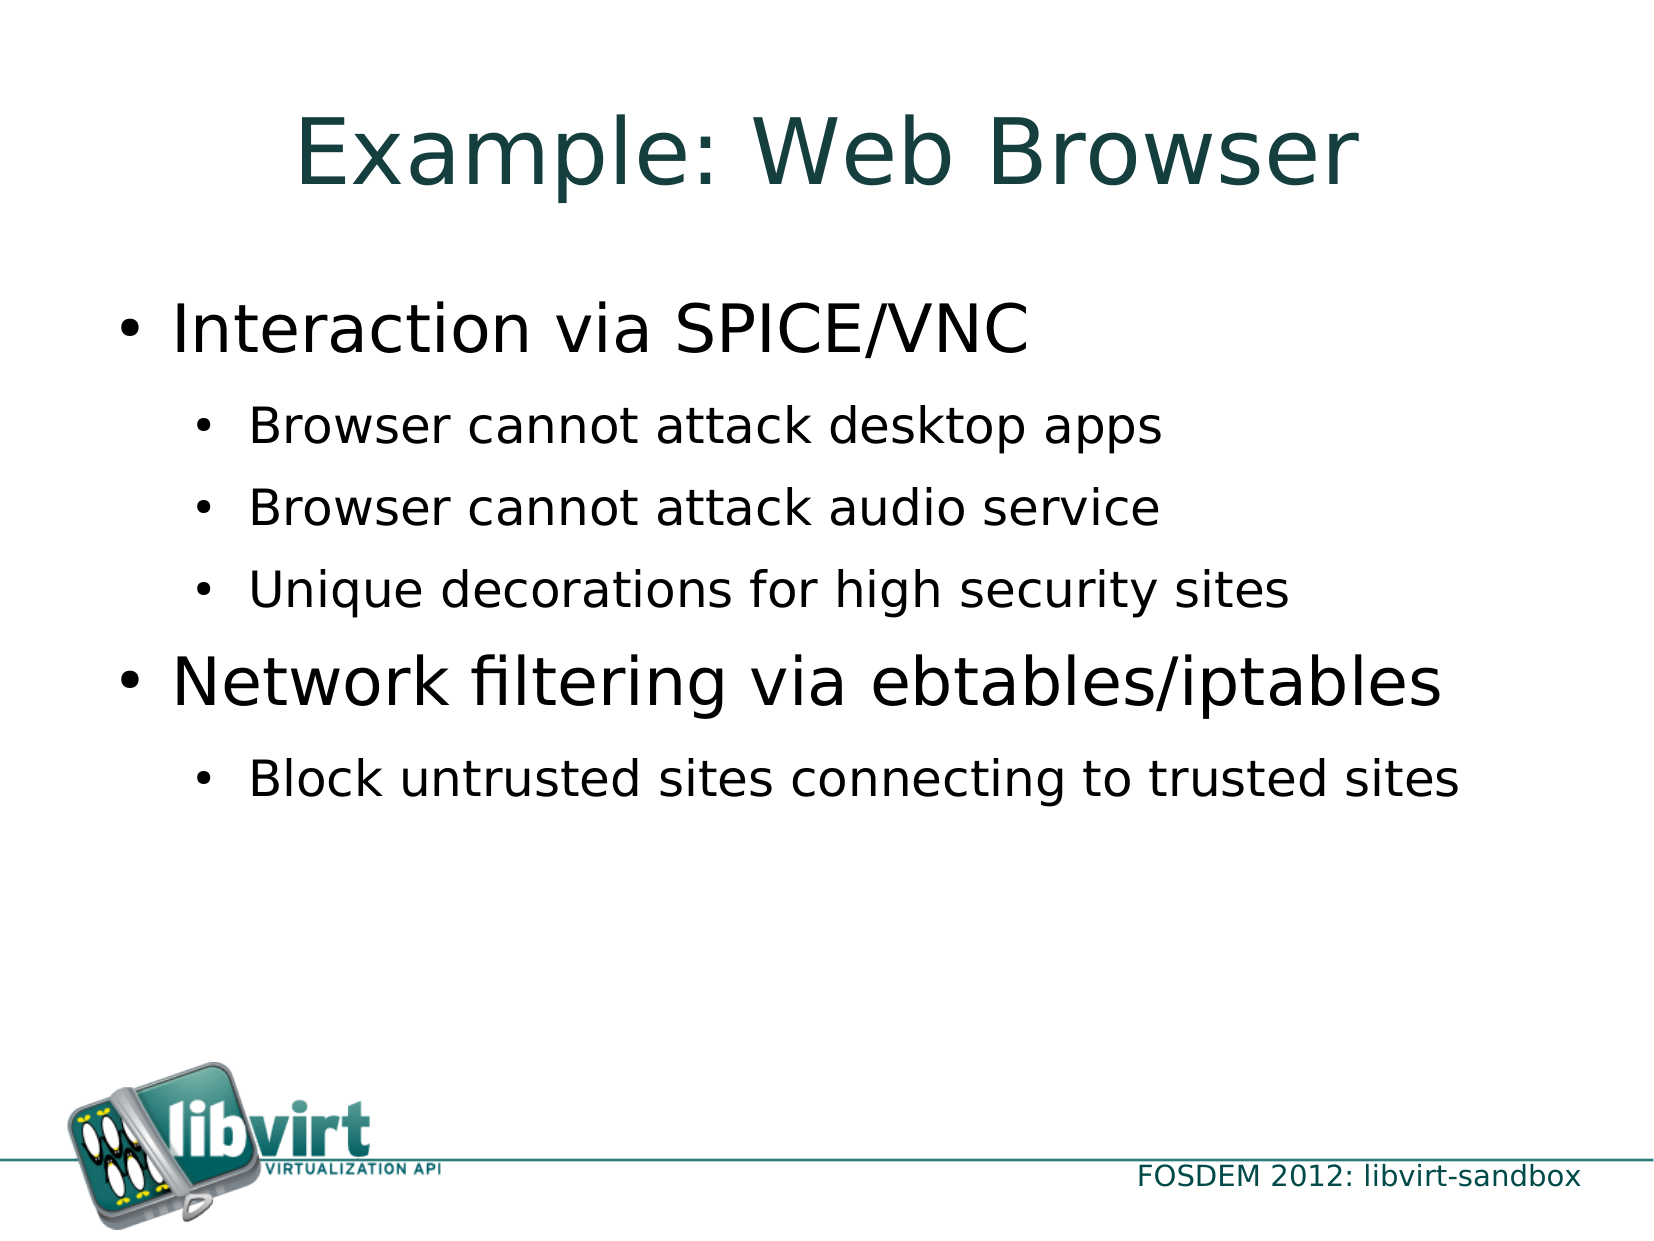

# Example: Web Browser
Interaction via SPICE/VNC
Browser cannot attack desktop apps
Browser cannot attack audio service
Unique decorations for high security sites
Network filtering via ebtables/iptables
Block untrusted sites connecting to trusted sites
FOSDEM 2012: libvirt-sandbox